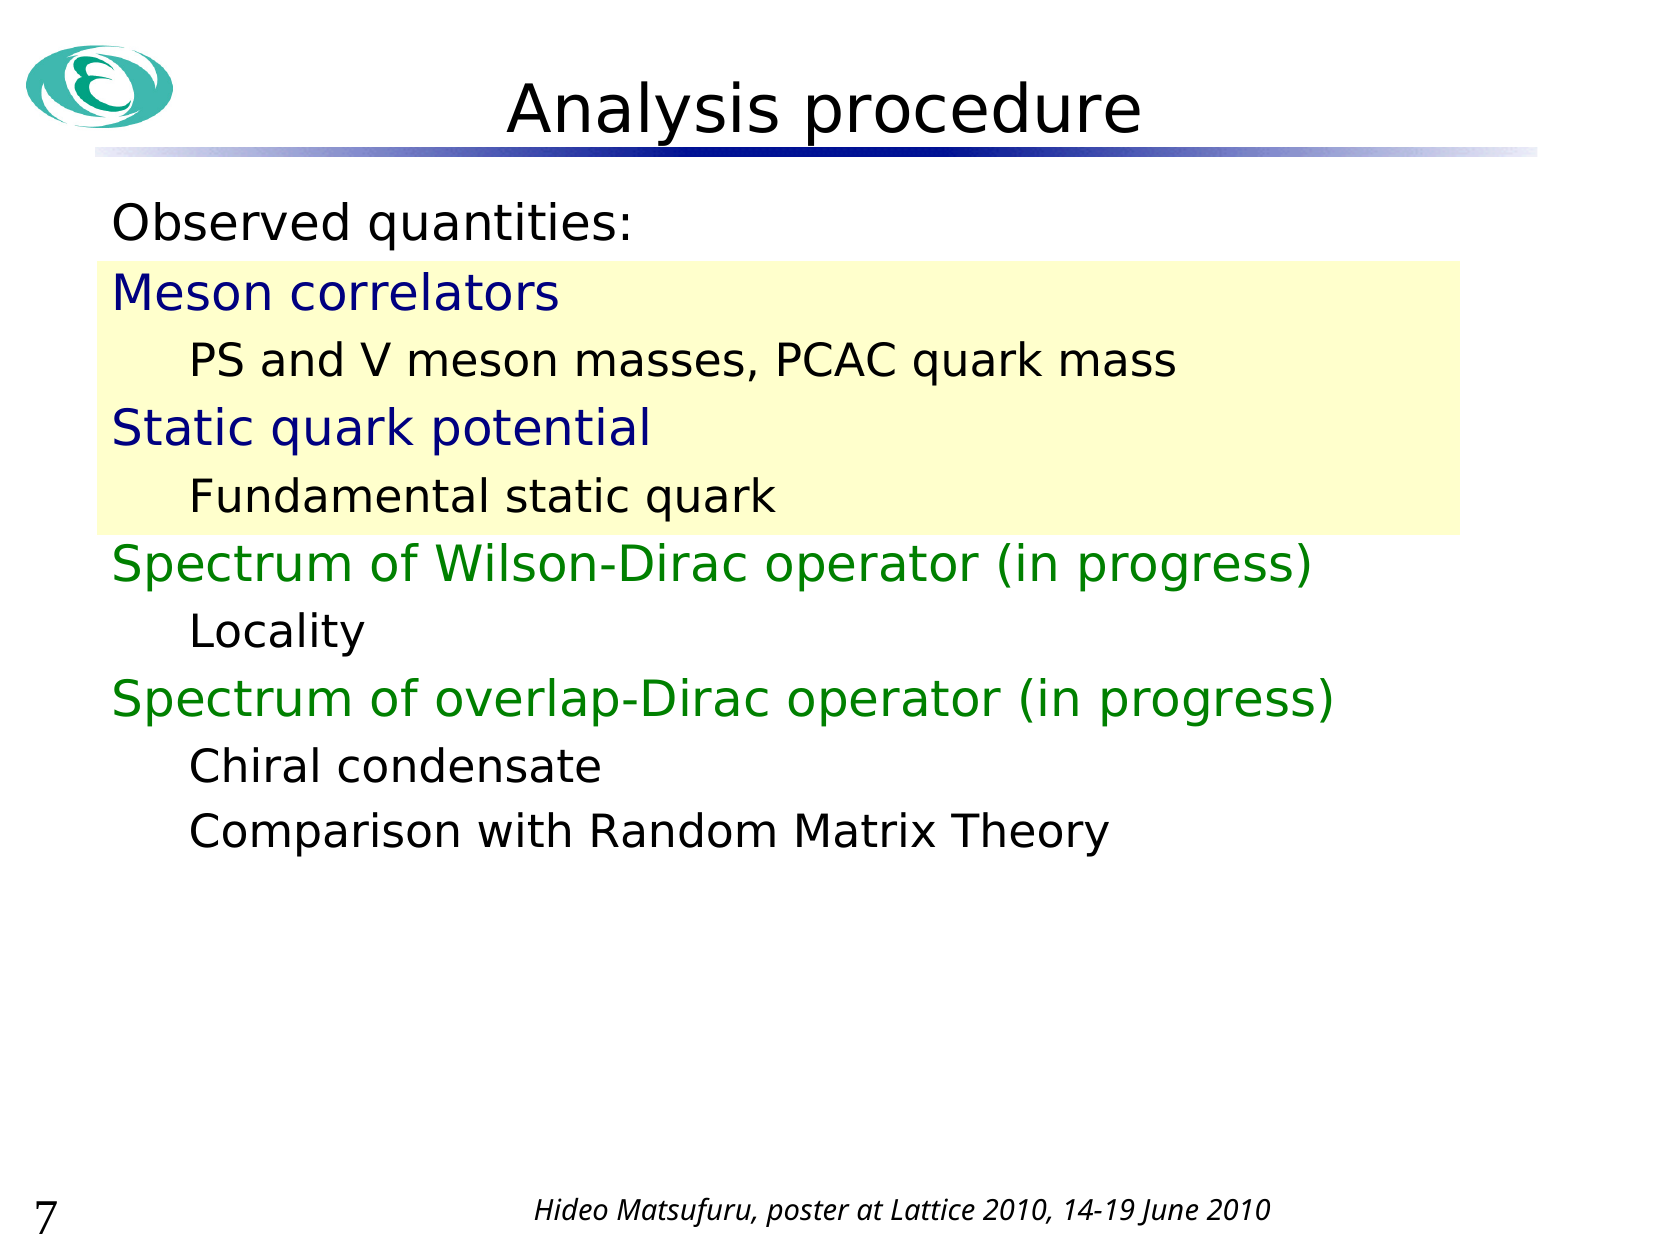

# Analysis procedure
Observed quantities:
Meson correlators
PS and V meson masses, PCAC quark mass
Static quark potential
Fundamental static quark
Spectrum of Wilson-Dirac operator (in progress)
Locality
Spectrum of overlap-Dirac operator (in progress)
Chiral condensate
Comparison with Random Matrix Theory